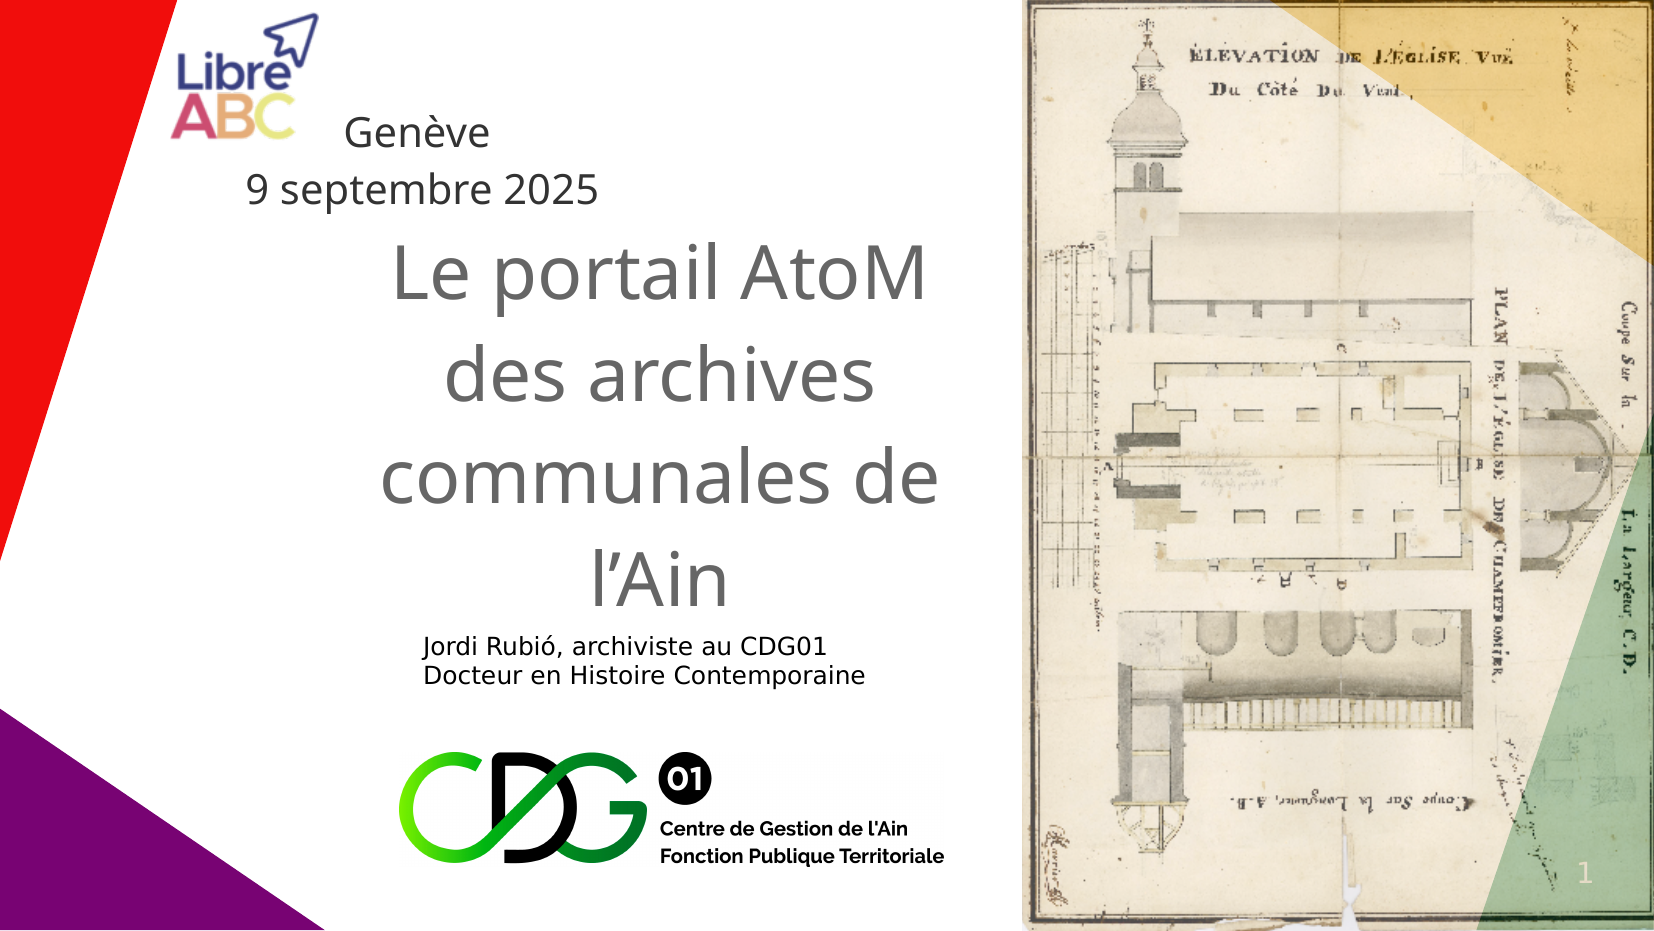

# Genève 9 septembre 2025
Le portail AtoM des archives communales de l’Ain
Jordi Rubió, archiviste au CDG01
Docteur en Histoire Contemporaine
1